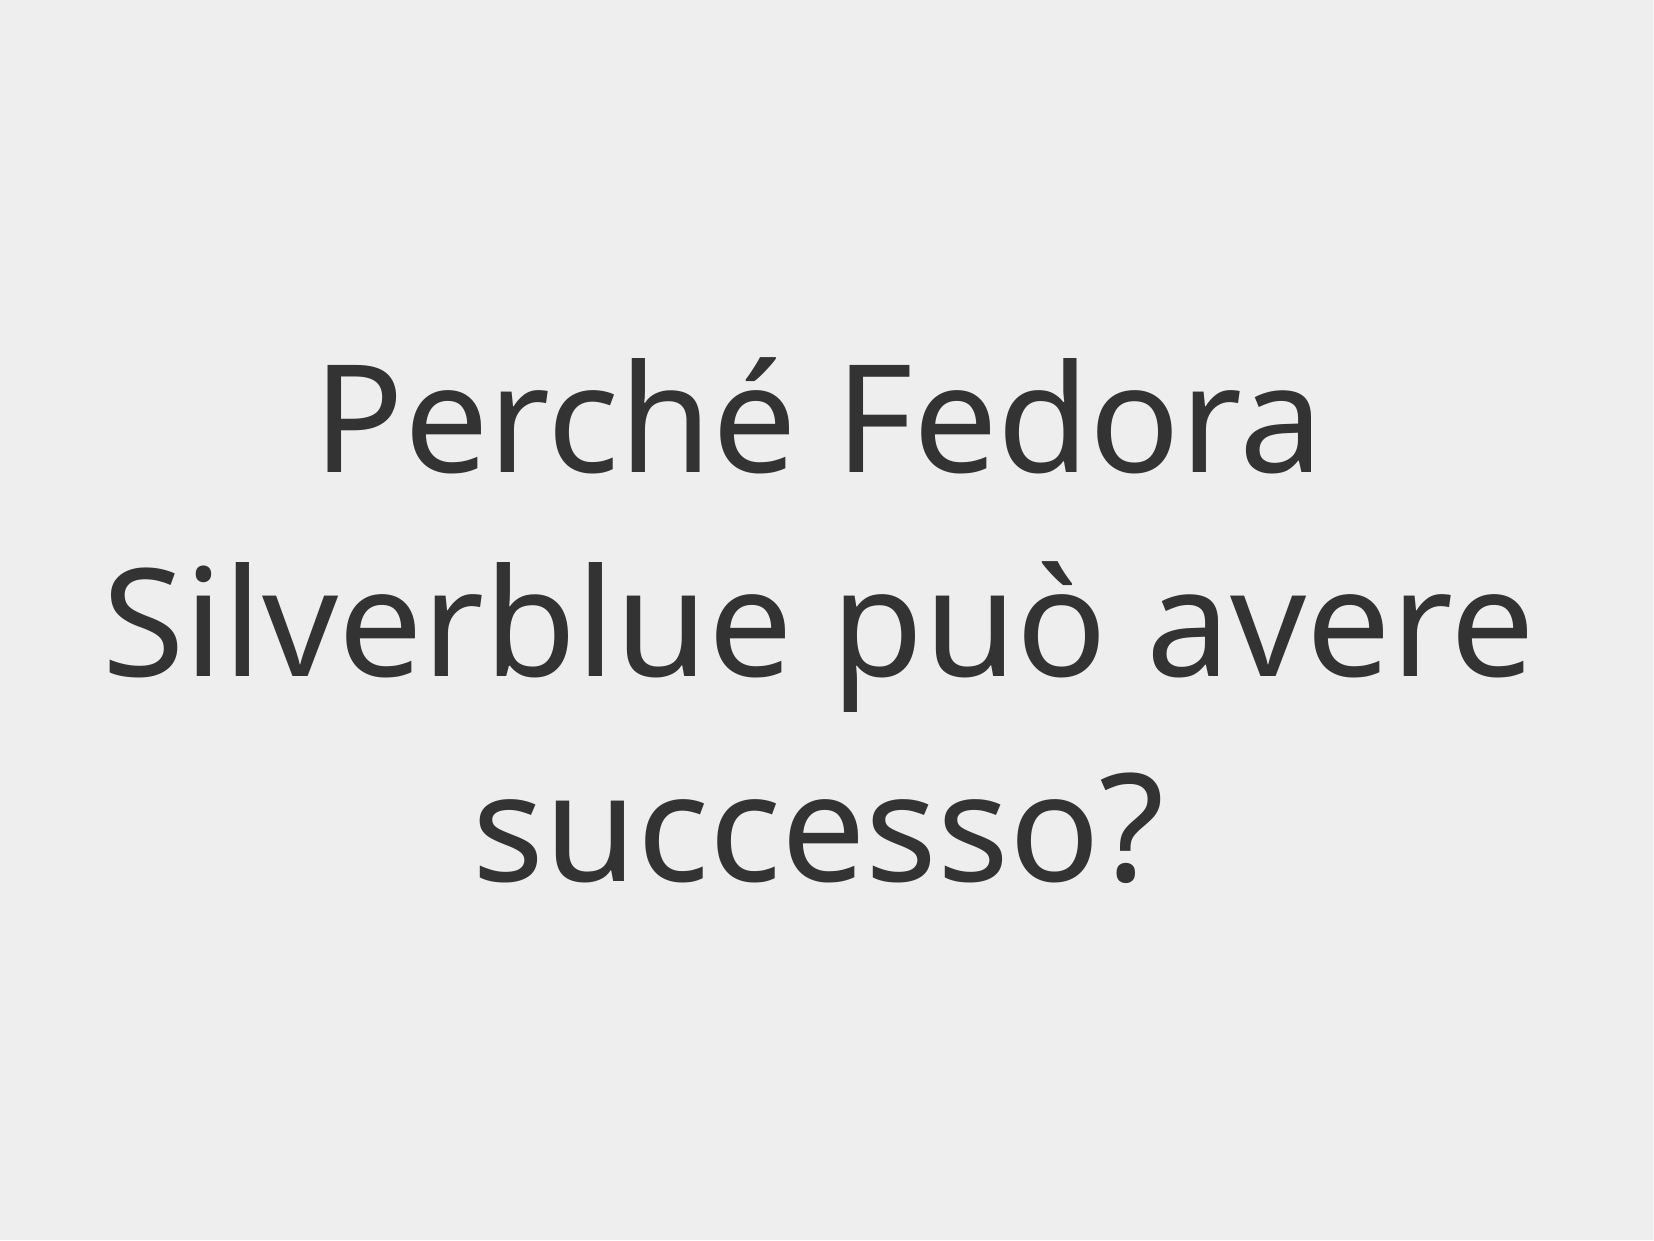

# Perché Fedora Silverblue può avere successo?